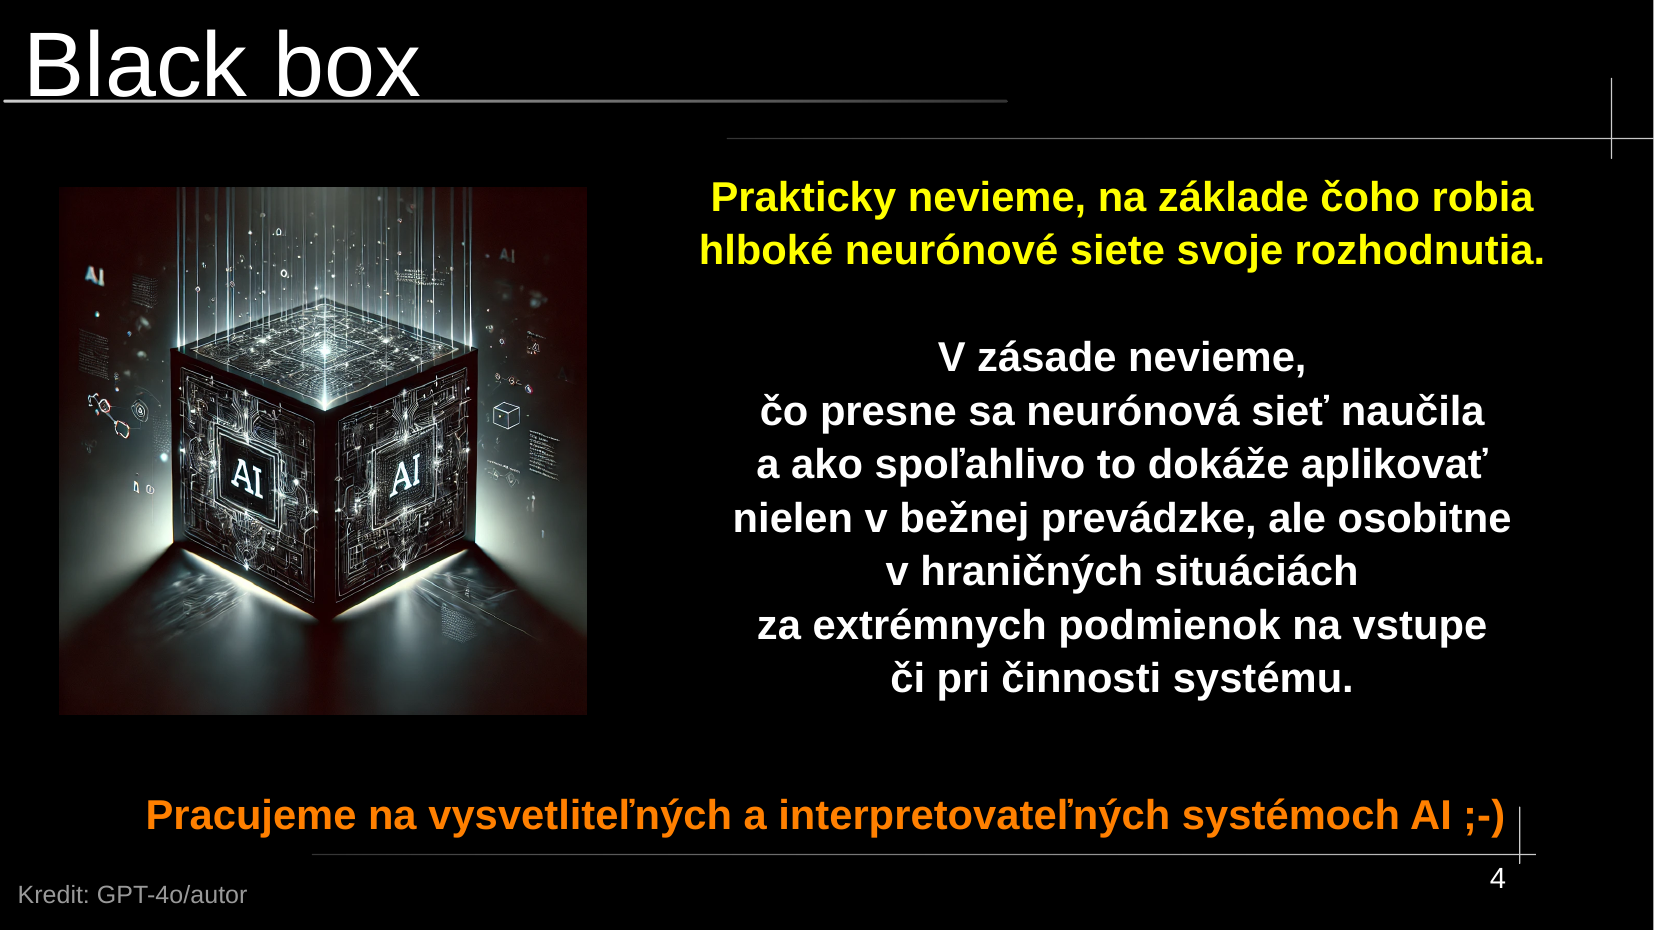

Black box
Prakticky nevieme, na základe čoho robia hlboké neurónové siete svoje rozhodnutia.
V zásade nevieme,
čo presne sa neurónová sieť naučila
a ako spoľahlivo to dokáže aplikovať nielen v bežnej prevádzke, ale osobitne
v hraničných situáciách
za extrémnych podmienok na vstupe
či pri činnosti systému.
# Pracujeme na vysvetliteľných a interpretovateľných systémoch AI ;-)
Kredit: GPT-4o/autor
4